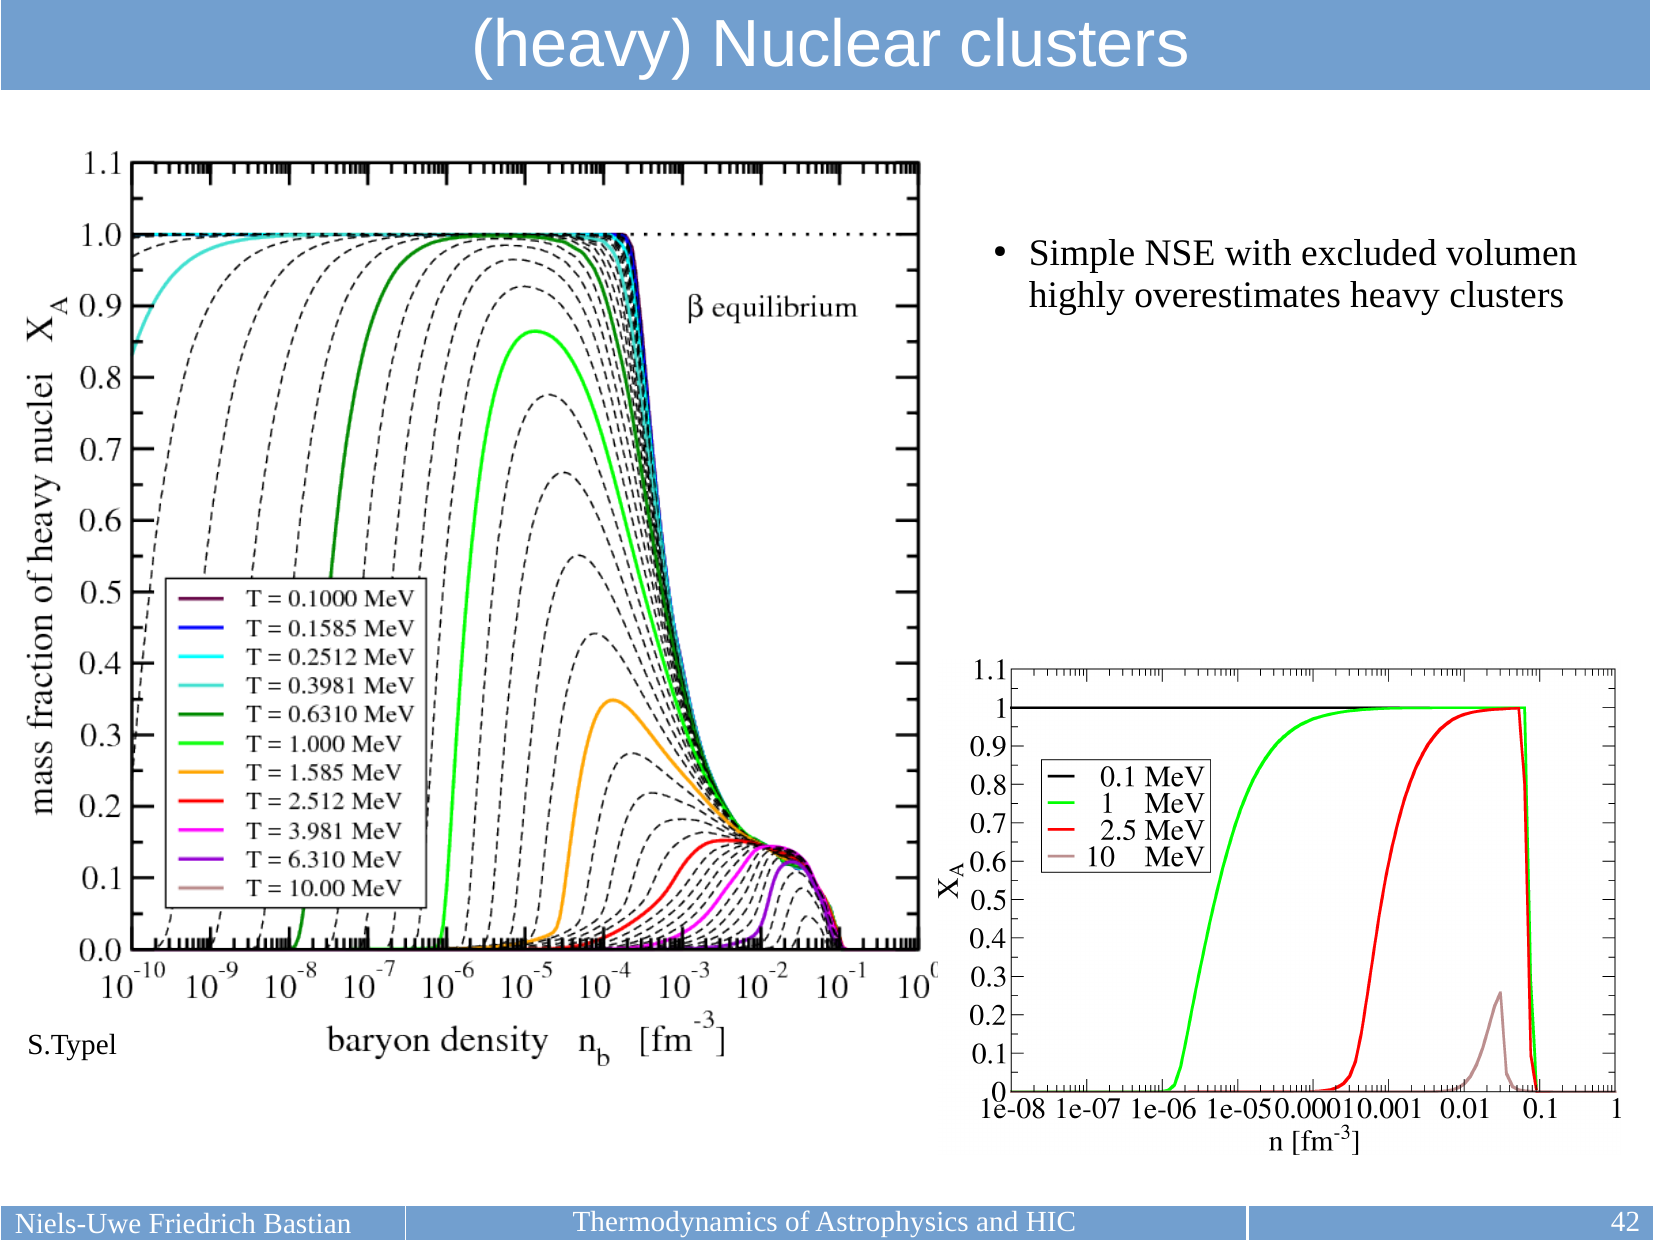

# (heavy) Nuclear clusters
Simple NSE with excluded volumen highly overestimates heavy clusters
S.Typel
Thermodynamics of Astrophysics and HIC
42